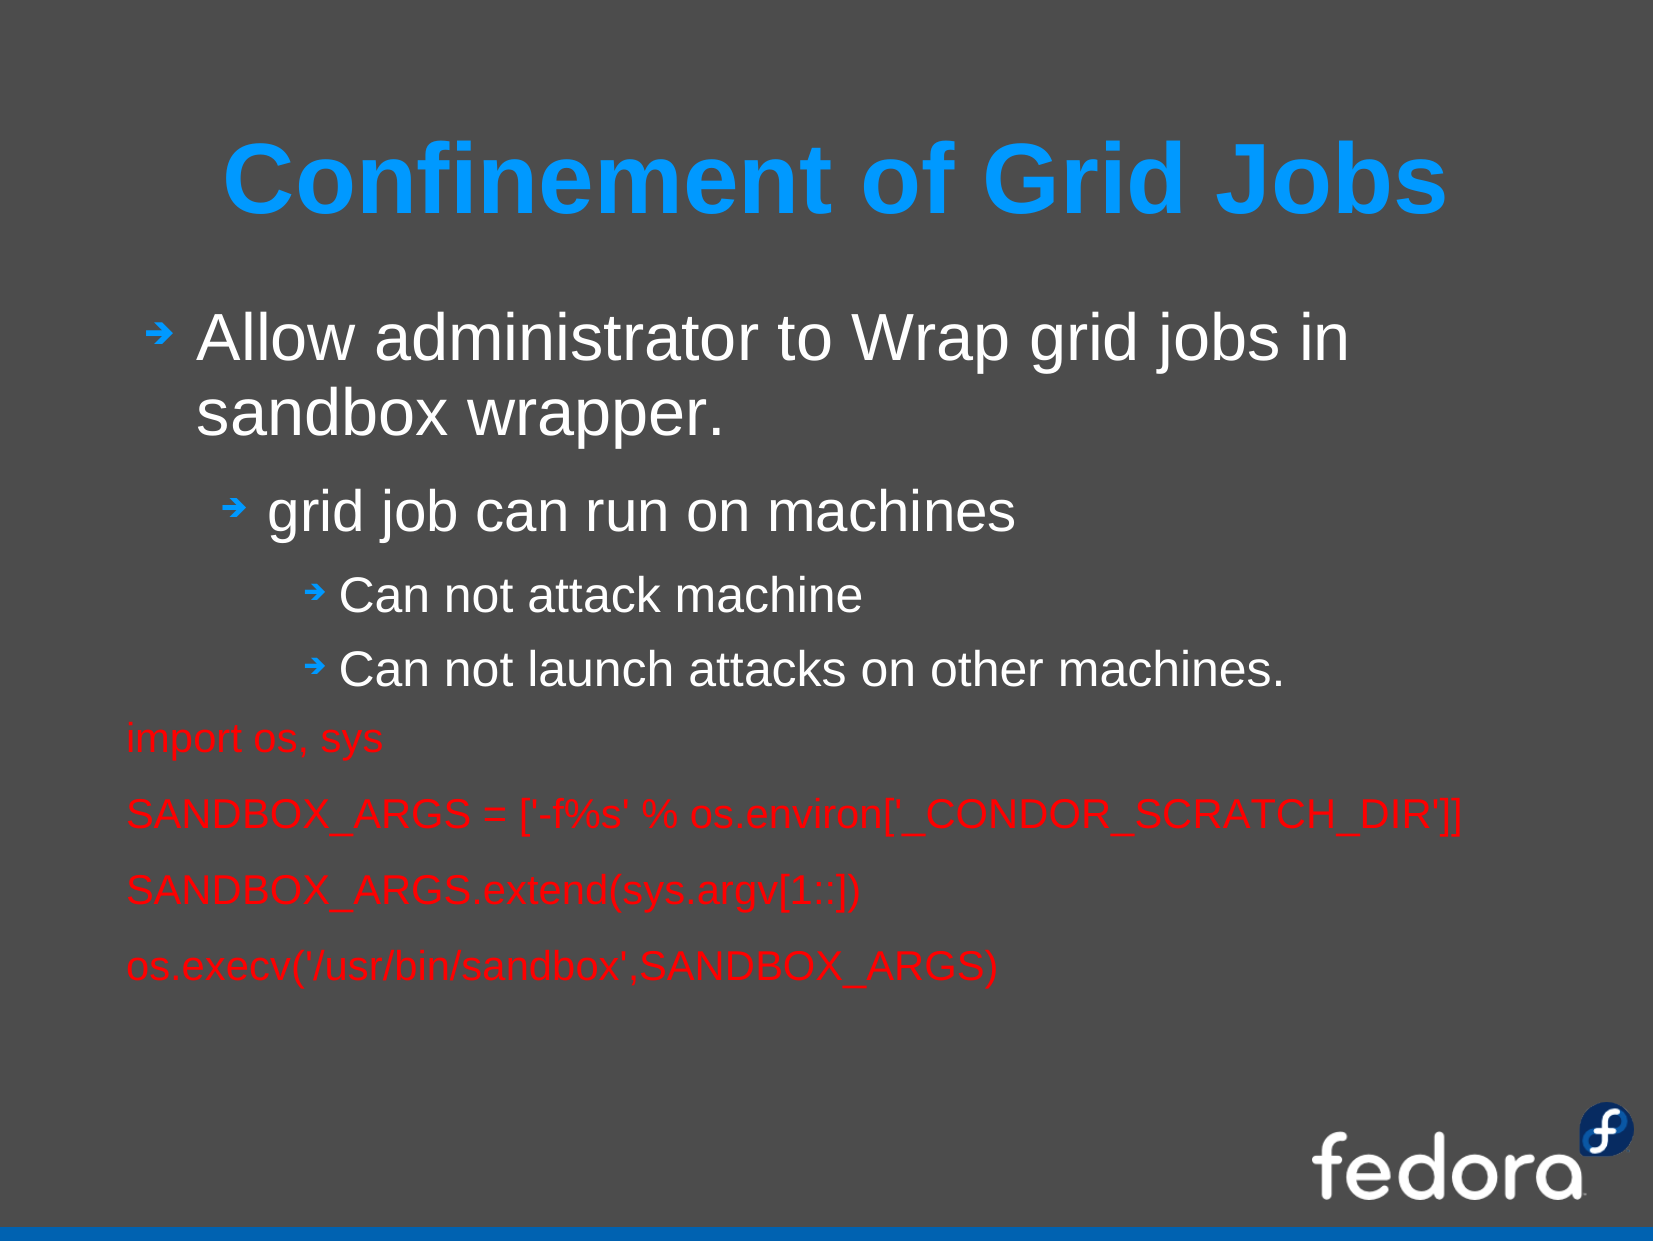

# Confinement of Grid Jobs
Allow administrator to Wrap grid jobs in sandbox wrapper.
grid job can run on machines
Can not attack machine
Can not launch attacks on other machines.
import os, sys
SANDBOX_ARGS = ['-f%s' % os.environ['_CONDOR_SCRATCH_DIR']]
SANDBOX_ARGS.extend(sys.argv[1::])
os.execv('/usr/bin/sandbox',SANDBOX_ARGS)